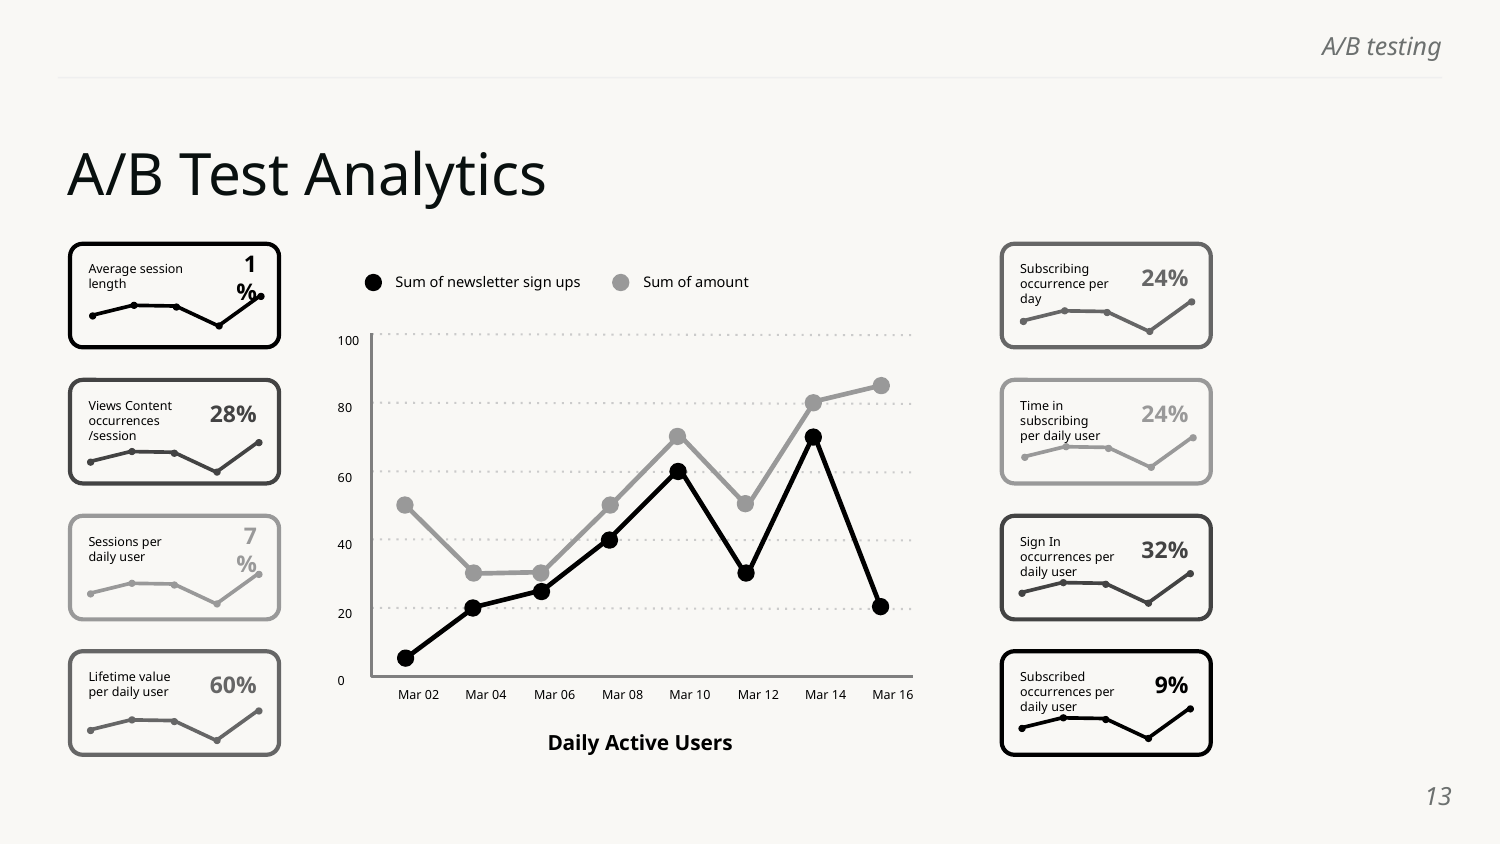

# A/B Test Analytics
Average session
length
Subscribing occurrence per day
1%
24%
Sum of amount
Sum of newsletter sign ups
100
80
Views Content occurrences
/session
Time in
subscribing
per daily user
28%
24%
60
40
Sessions per daily user
Sign In occurrences per daily user
7%
32%
20
0
Lifetime value
per daily user
Subscribed occurrences per daily user
60%
9%
Mar 02
Mar 04
Mar 06
Mar 08
Mar 10
Mar 12
Mar 14
Mar 16
Daily Active Users